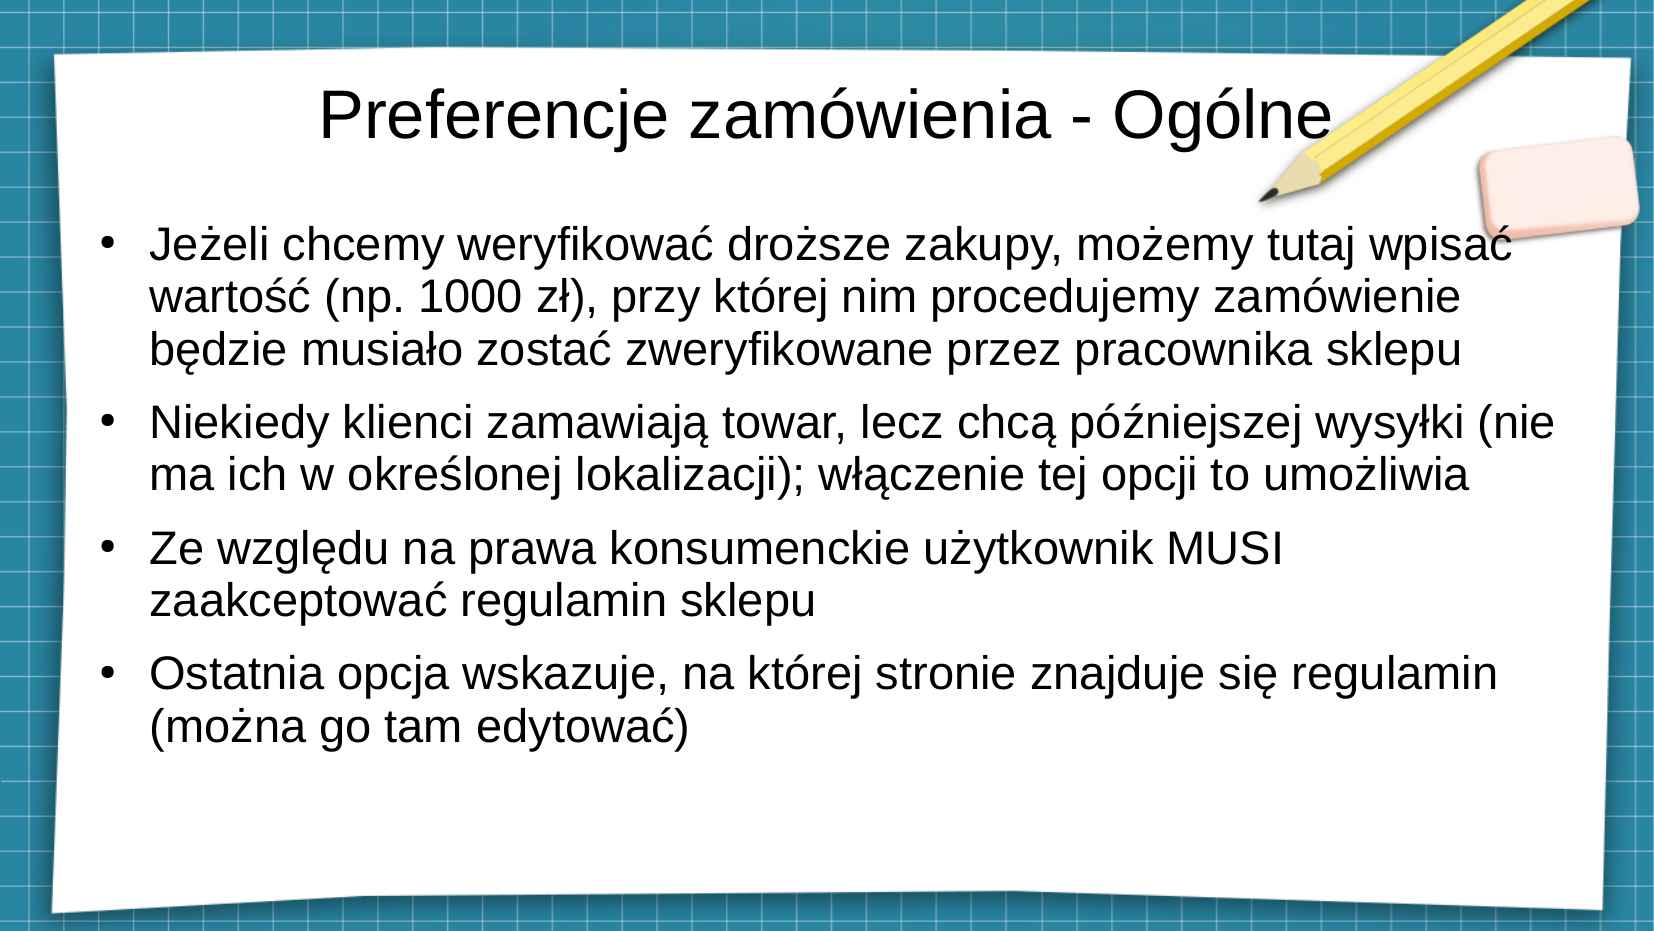

# Preferencje zamówienia - Ogólne
Jeżeli chcemy weryfikować droższe zakupy, możemy tutaj wpisać wartość (np. 1000 zł), przy której nim procedujemy zamówienie będzie musiało zostać zweryfikowane przez pracownika sklepu
Niekiedy klienci zamawiają towar, lecz chcą późniejszej wysyłki (nie ma ich w określonej lokalizacji); włączenie tej opcji to umożliwia
Ze względu na prawa konsumenckie użytkownik MUSI zaakceptować regulamin sklepu
Ostatnia opcja wskazuje, na której stronie znajduje się regulamin (można go tam edytować)